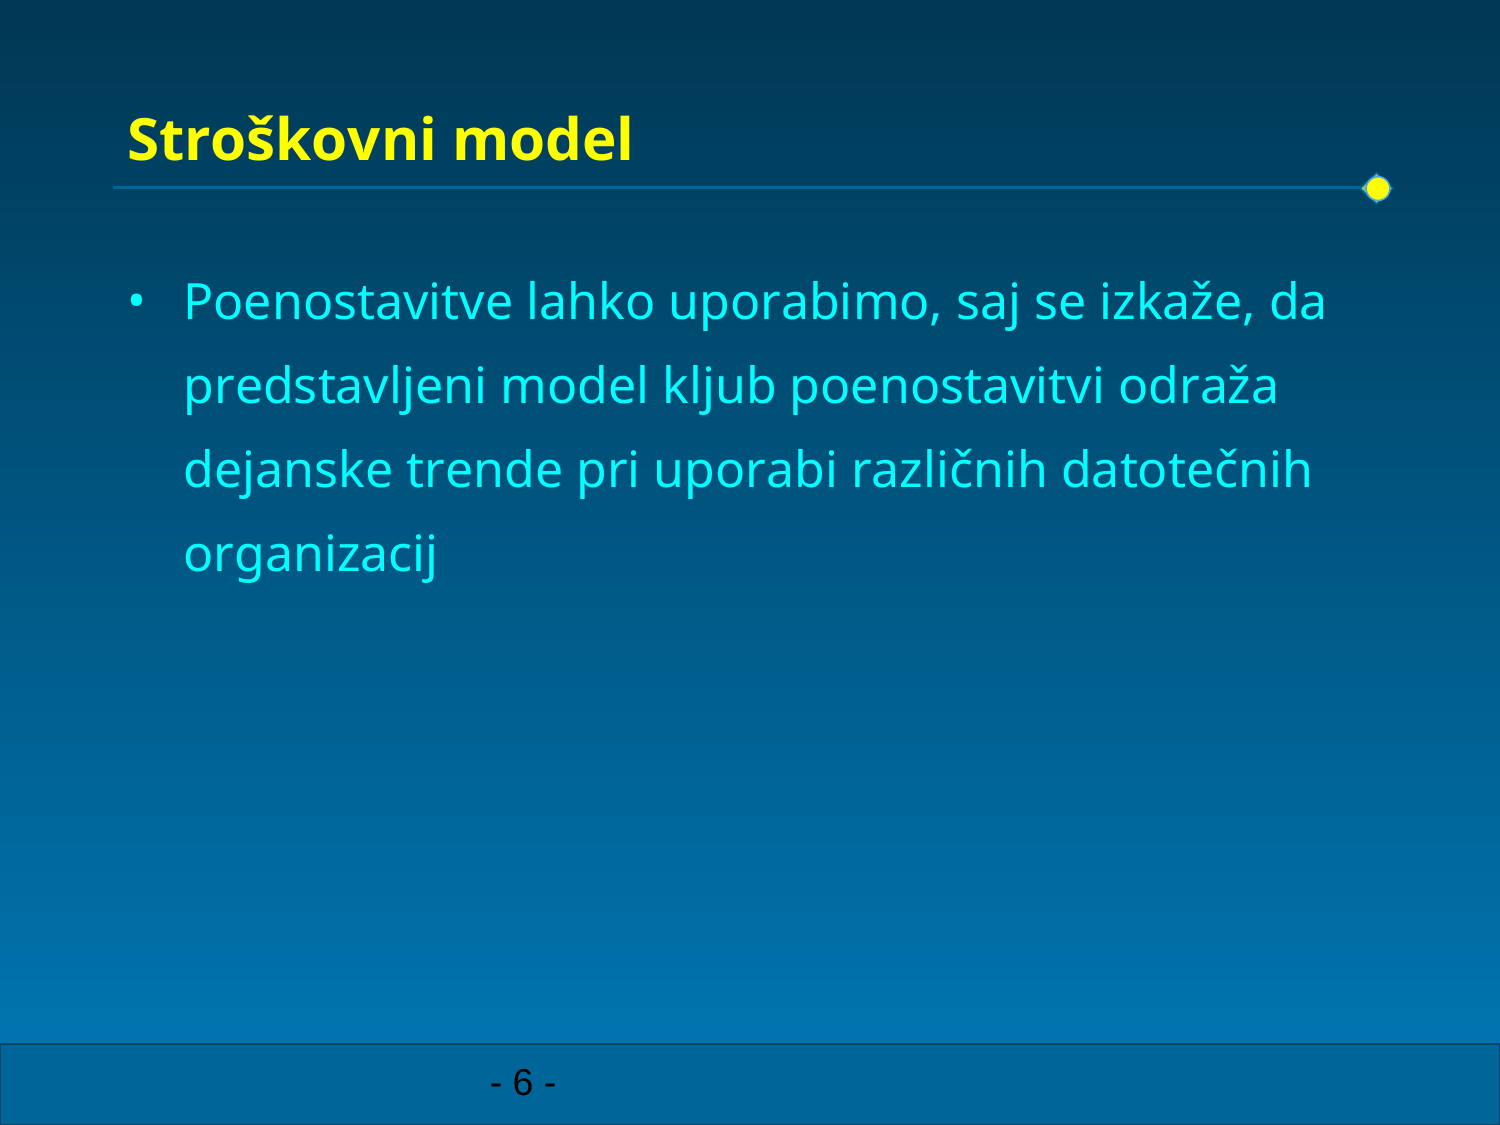

# Stroškovni model
Poenostavitve lahko uporabimo, saj se izkaže, da predstavljeni model kljub poenostavitvi odraža dejanske trende pri uporabi različnih datotečnih organizacij